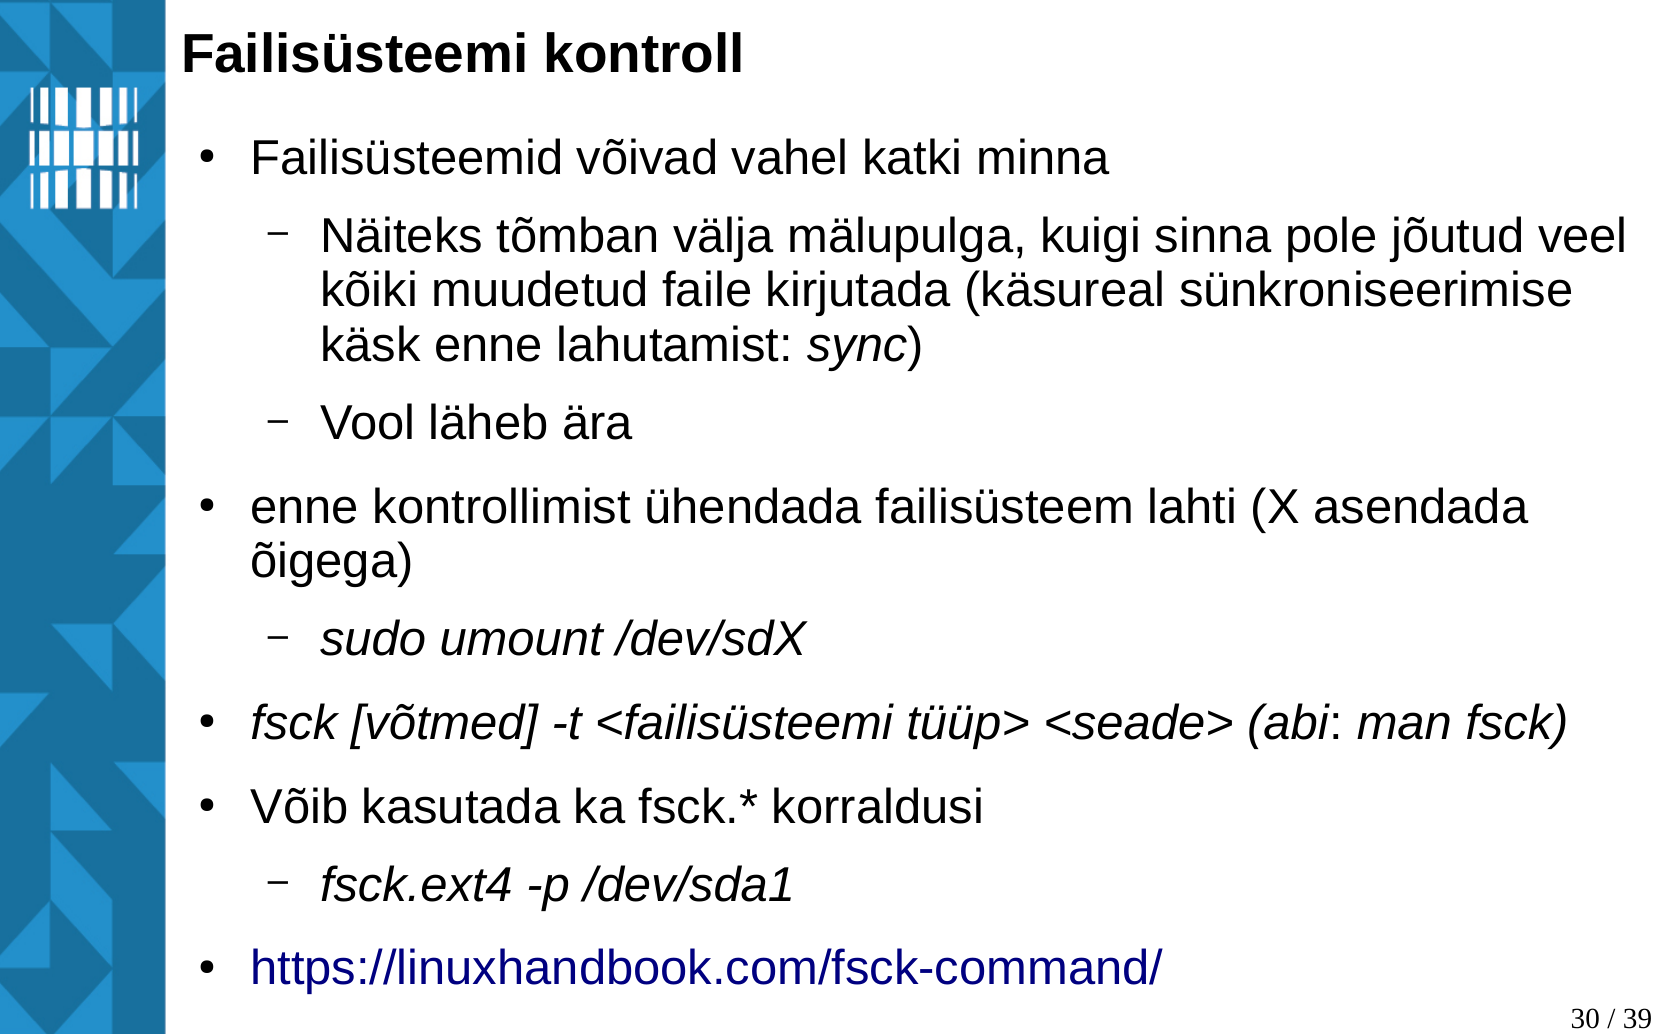

# Failisüsteemi kontroll
Failisüsteemid võivad vahel katki minna
Näiteks tõmban välja mälupulga, kuigi sinna pole jõutud veel kõiki muudetud faile kirjutada (käsureal sünkroniseerimise käsk enne lahutamist: sync)
Vool läheb ära
enne kontrollimist ühendada failisüsteem lahti (X asendada õigega)
sudo umount /dev/sdX
fsck [võtmed] -t <failisüsteemi tüüp> <seade> (abi: man fsck)
Võib kasutada ka fsck.* korraldusi
fsck.ext4 -p /dev/sda1
https://linuxhandbook.com/fsck-command/
30